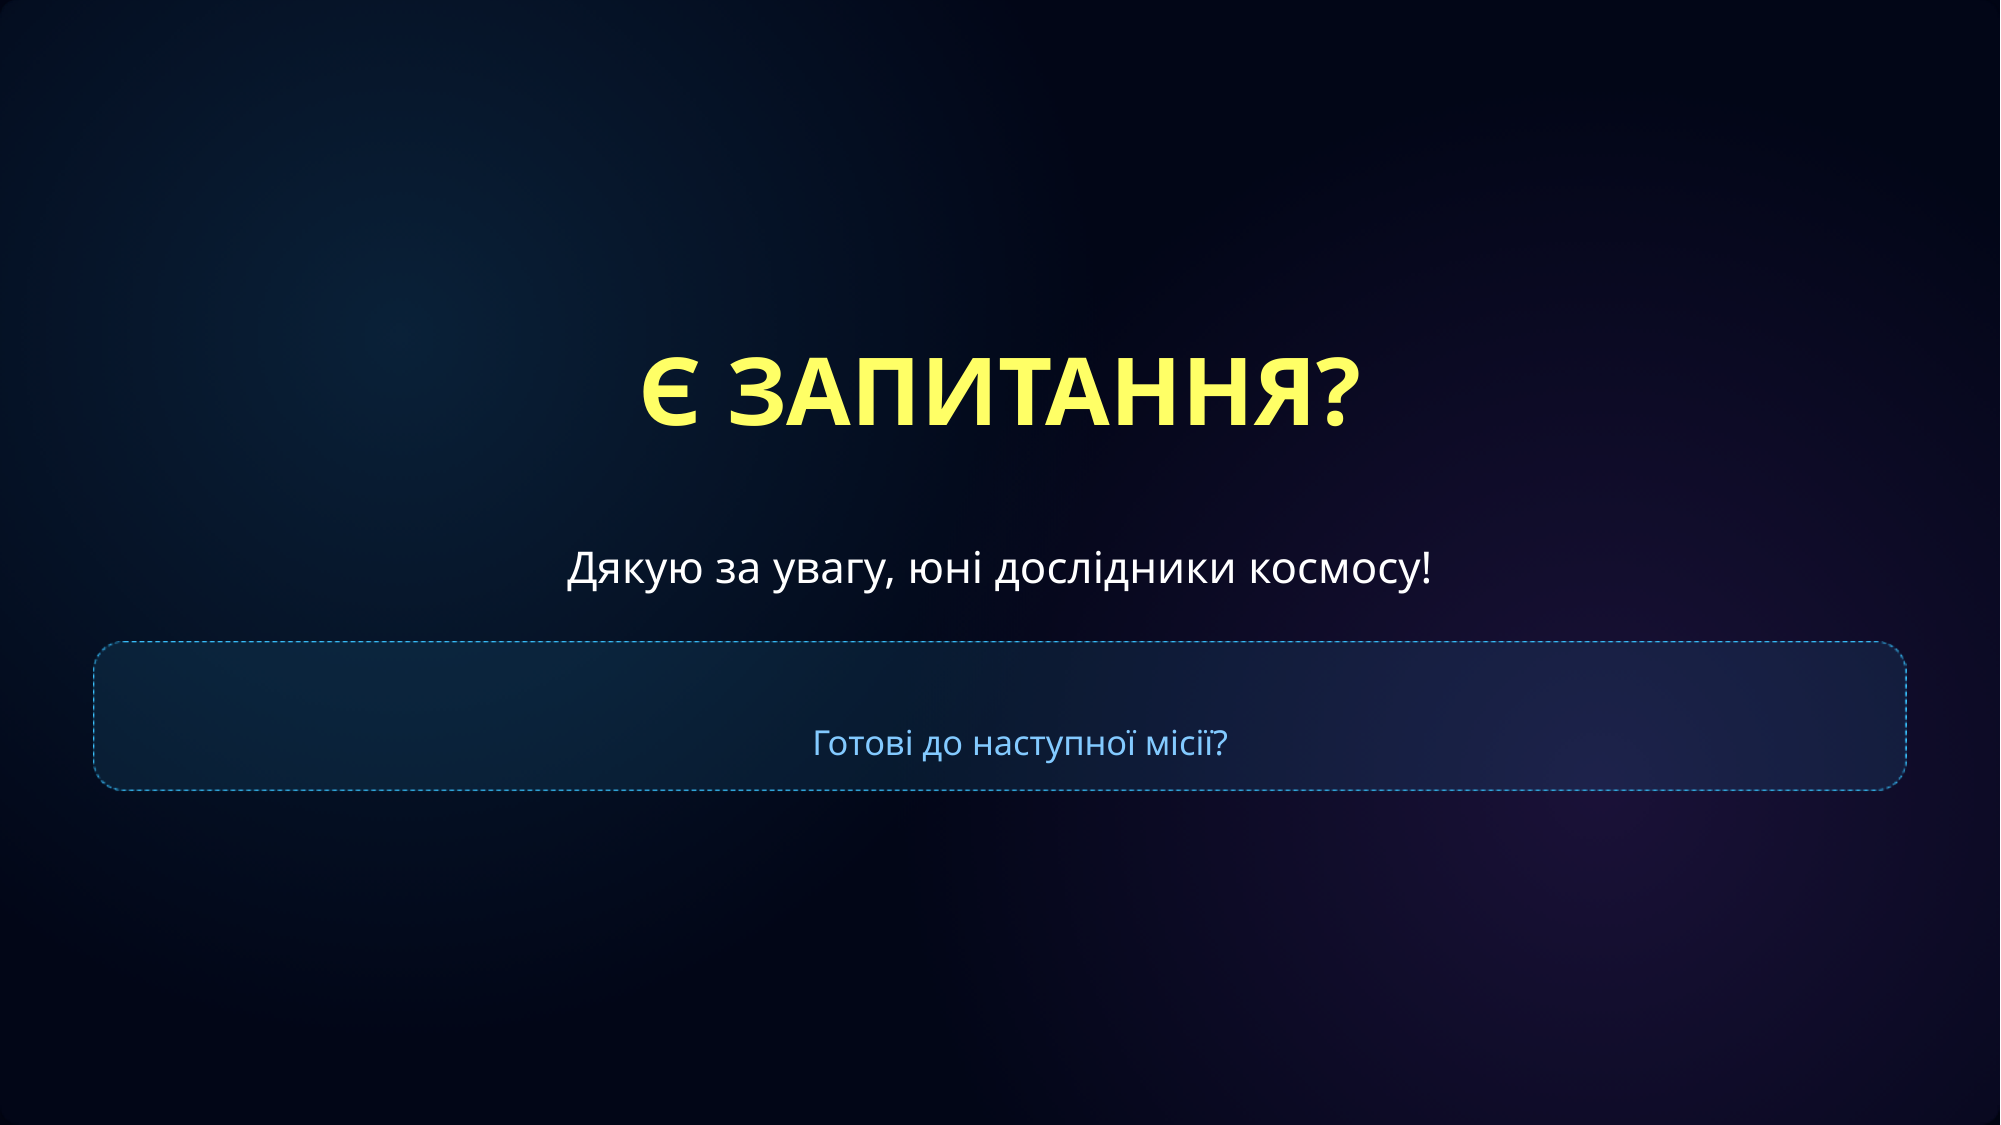

Є ЗАПИТАННЯ?
Дякую за увагу, юні дослідники космосу!
Готові до наступної місії?